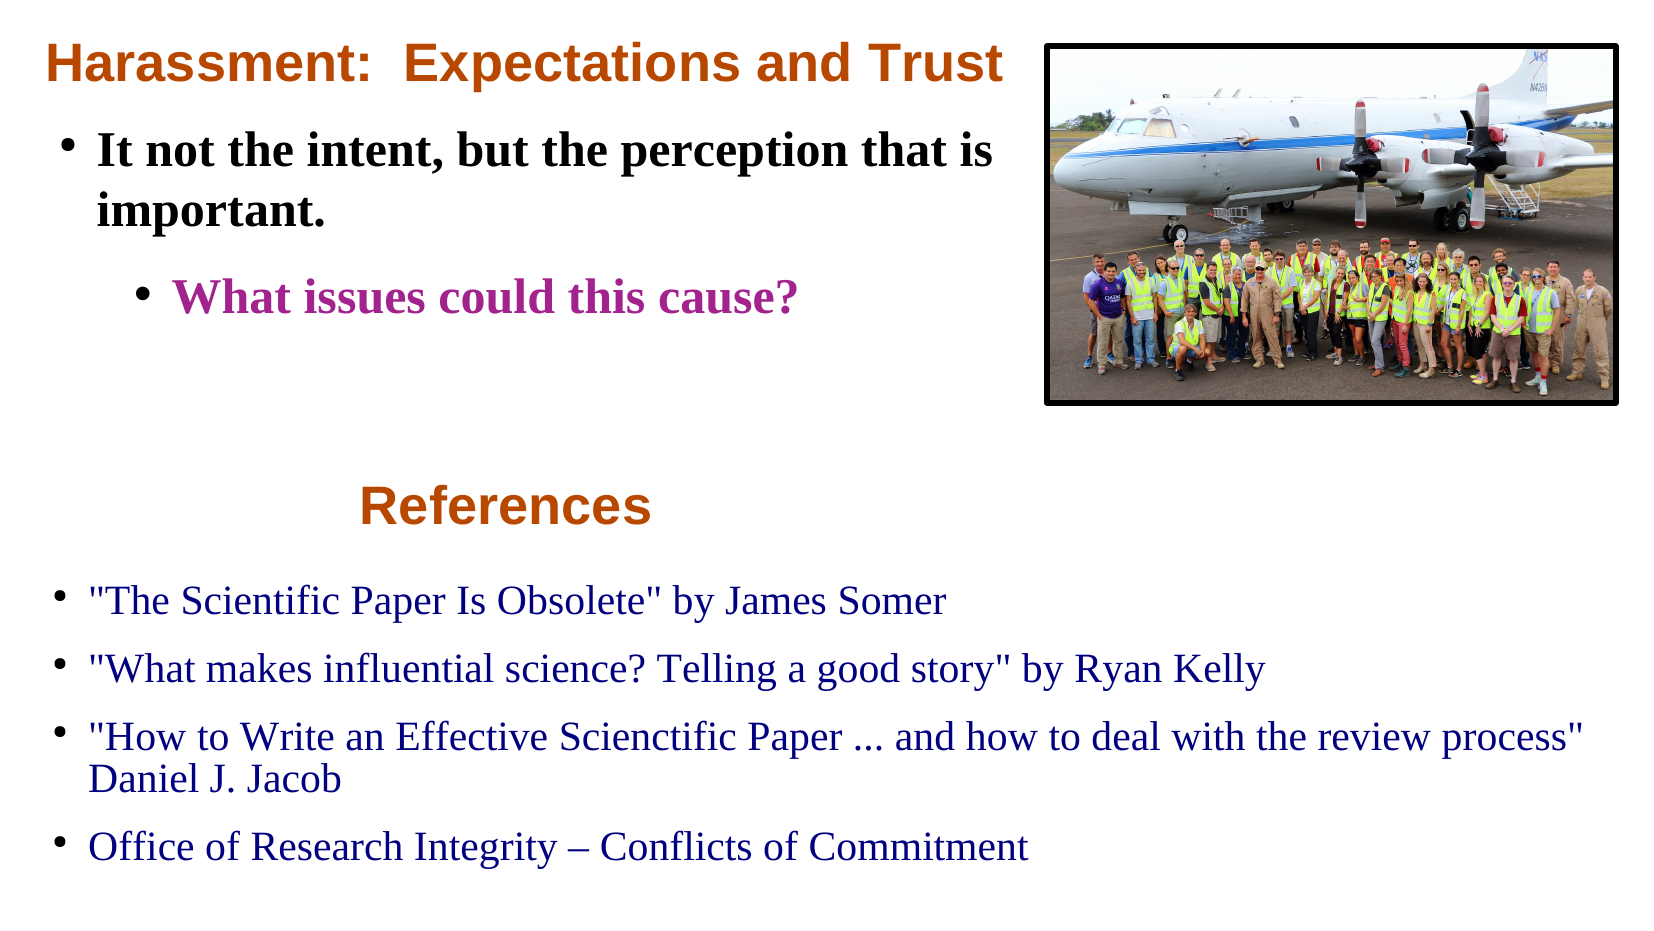

Harassment: Expectations and Trust
It not the intent, but the perception that is important.
What issues could this cause?
References
"The Scientific Paper Is Obsolete" by James Somer
"What makes influential science? Telling a good story" by Ryan Kelly
"How to Write an Effective Scienctific Paper ... and how to deal with the review process" Daniel J. Jacob
Office of Research Integrity – Conflicts of Commitment